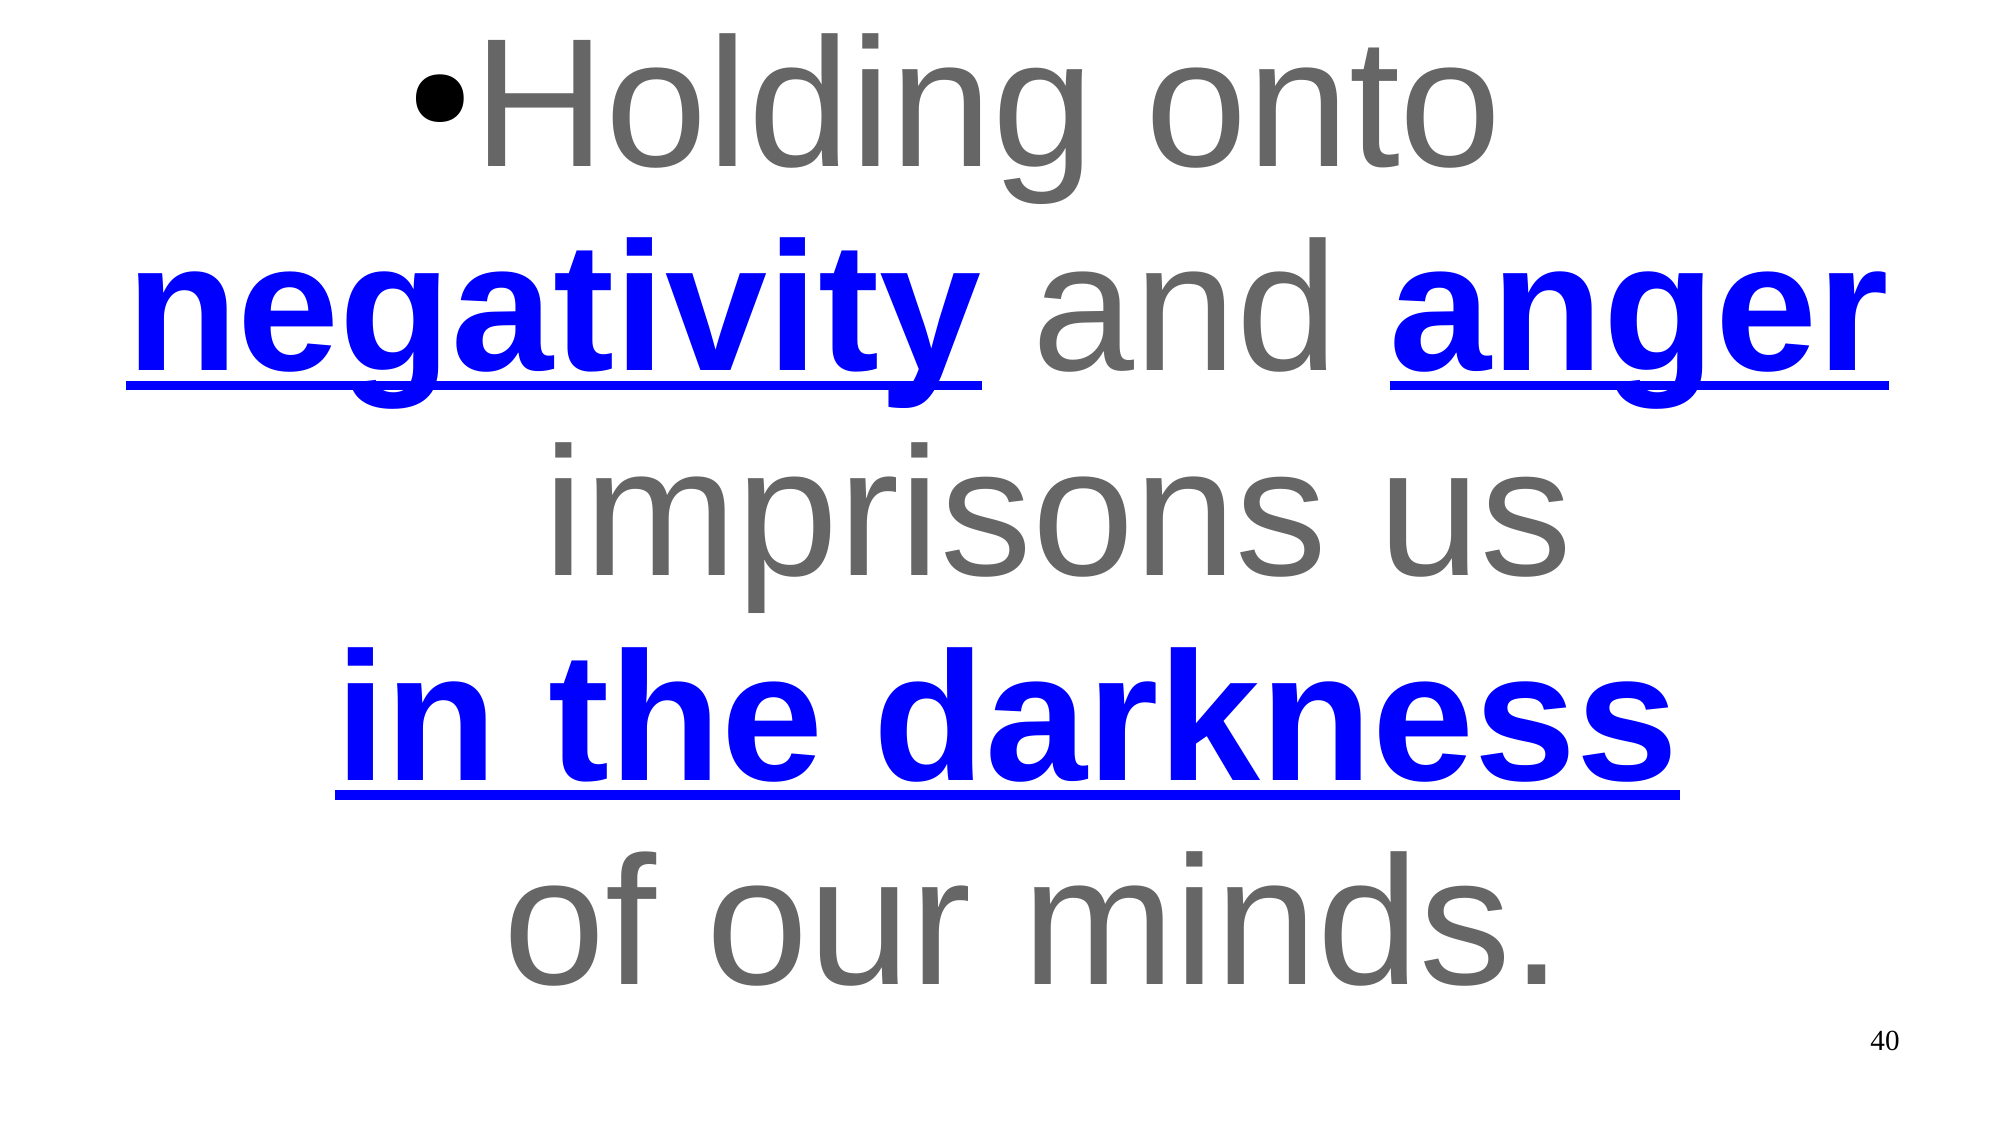

# Holding onto negativity and anger imprisons us in the darkness of our minds.
40